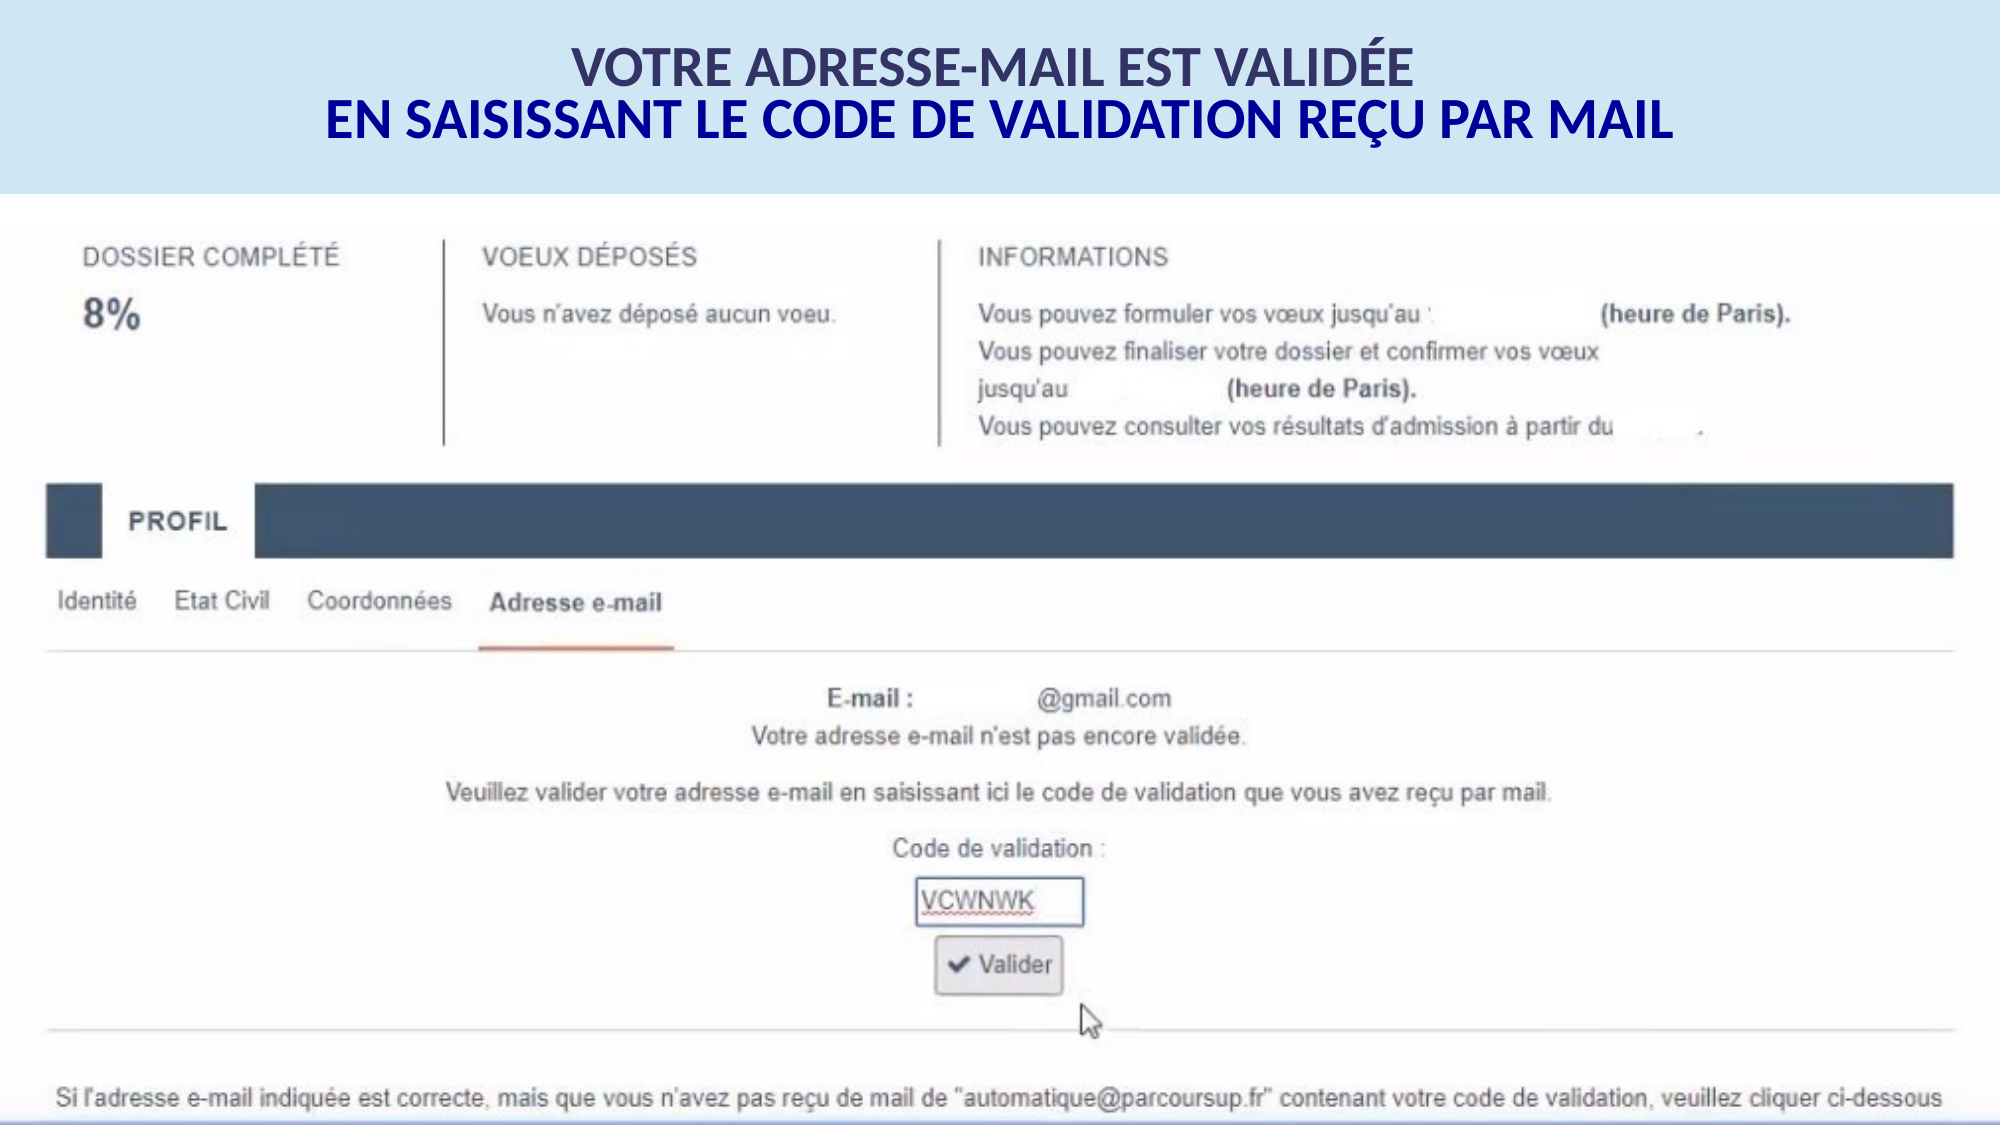

# VOTRE ADRESSE-MAIL EST VALIDÉE EN SAISISSANT LE CODE DE VALIDATION REÇU PAR MAIL